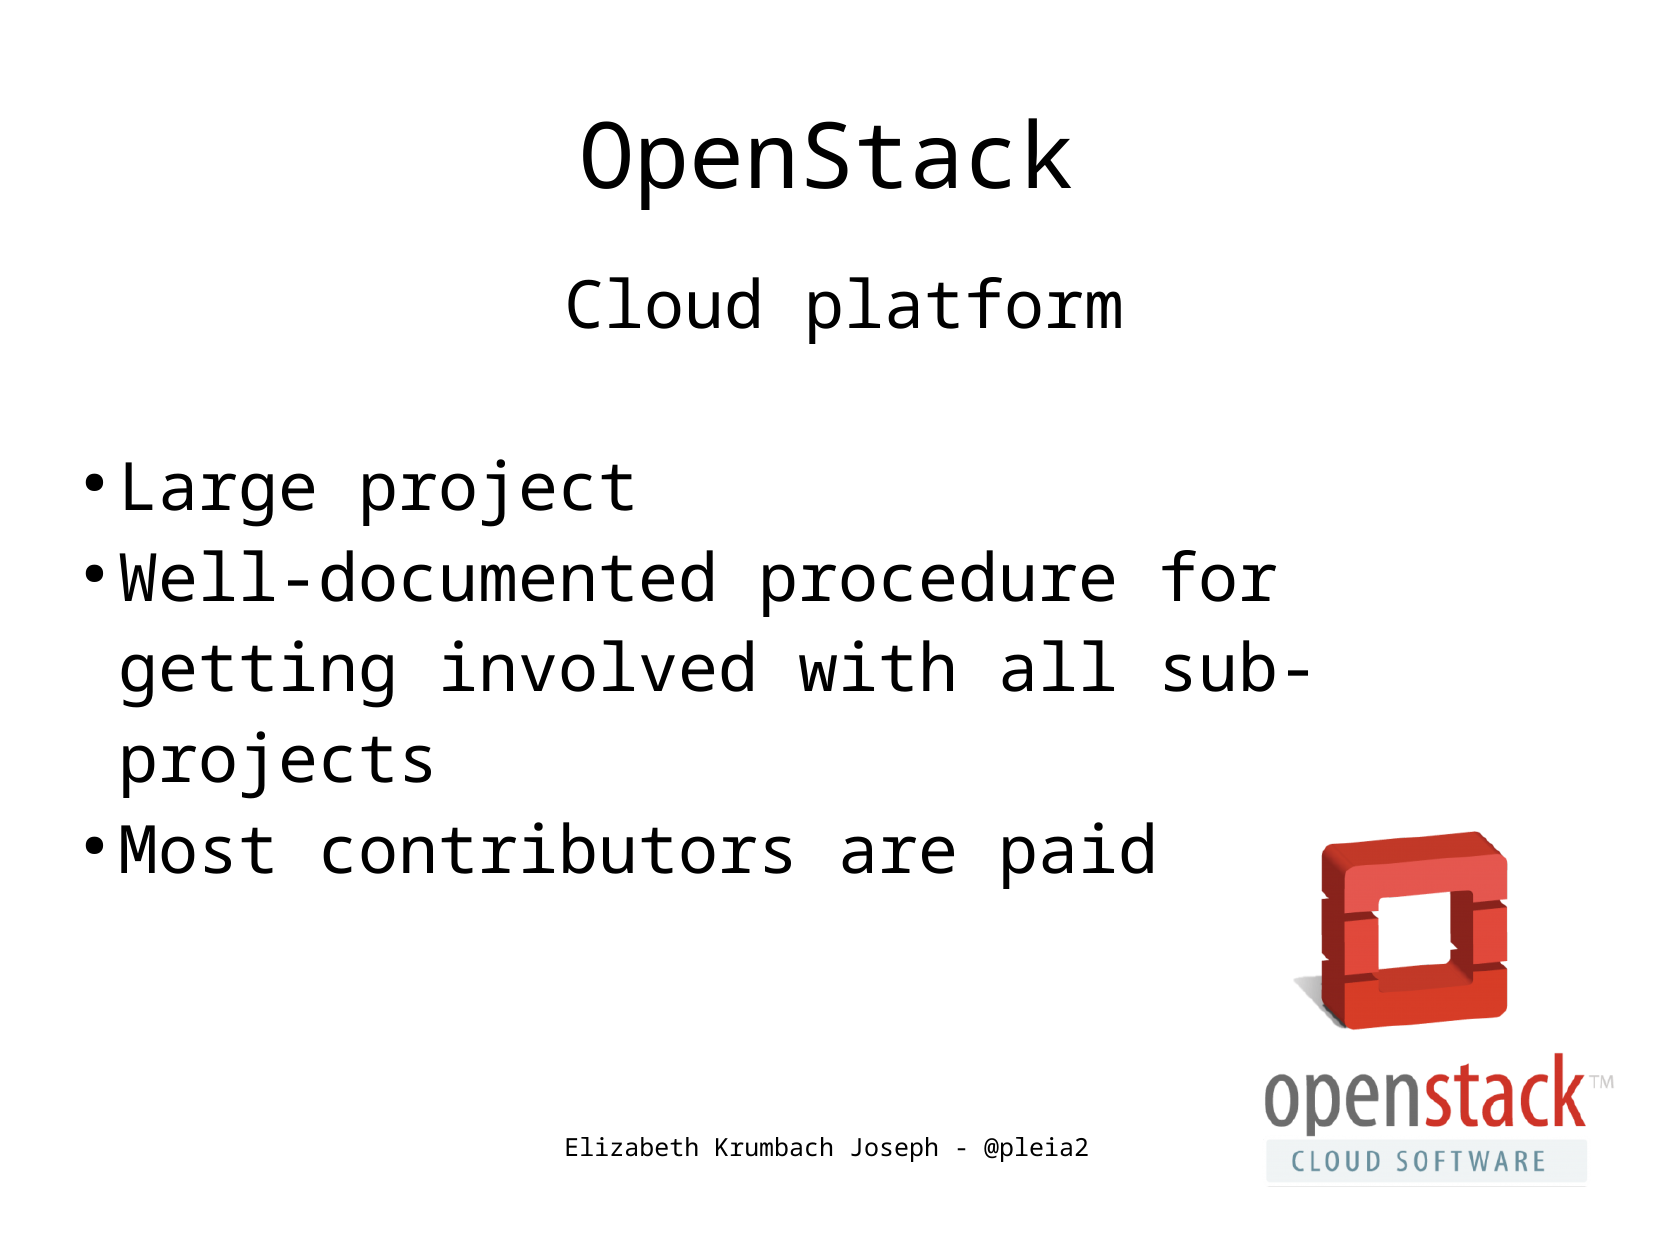

# OpenStack
Cloud platform
Large project
Well-documented procedure for getting involved with all sub-projects
Most contributors are paid
Elizabeth Krumbach Joseph - @pleia2